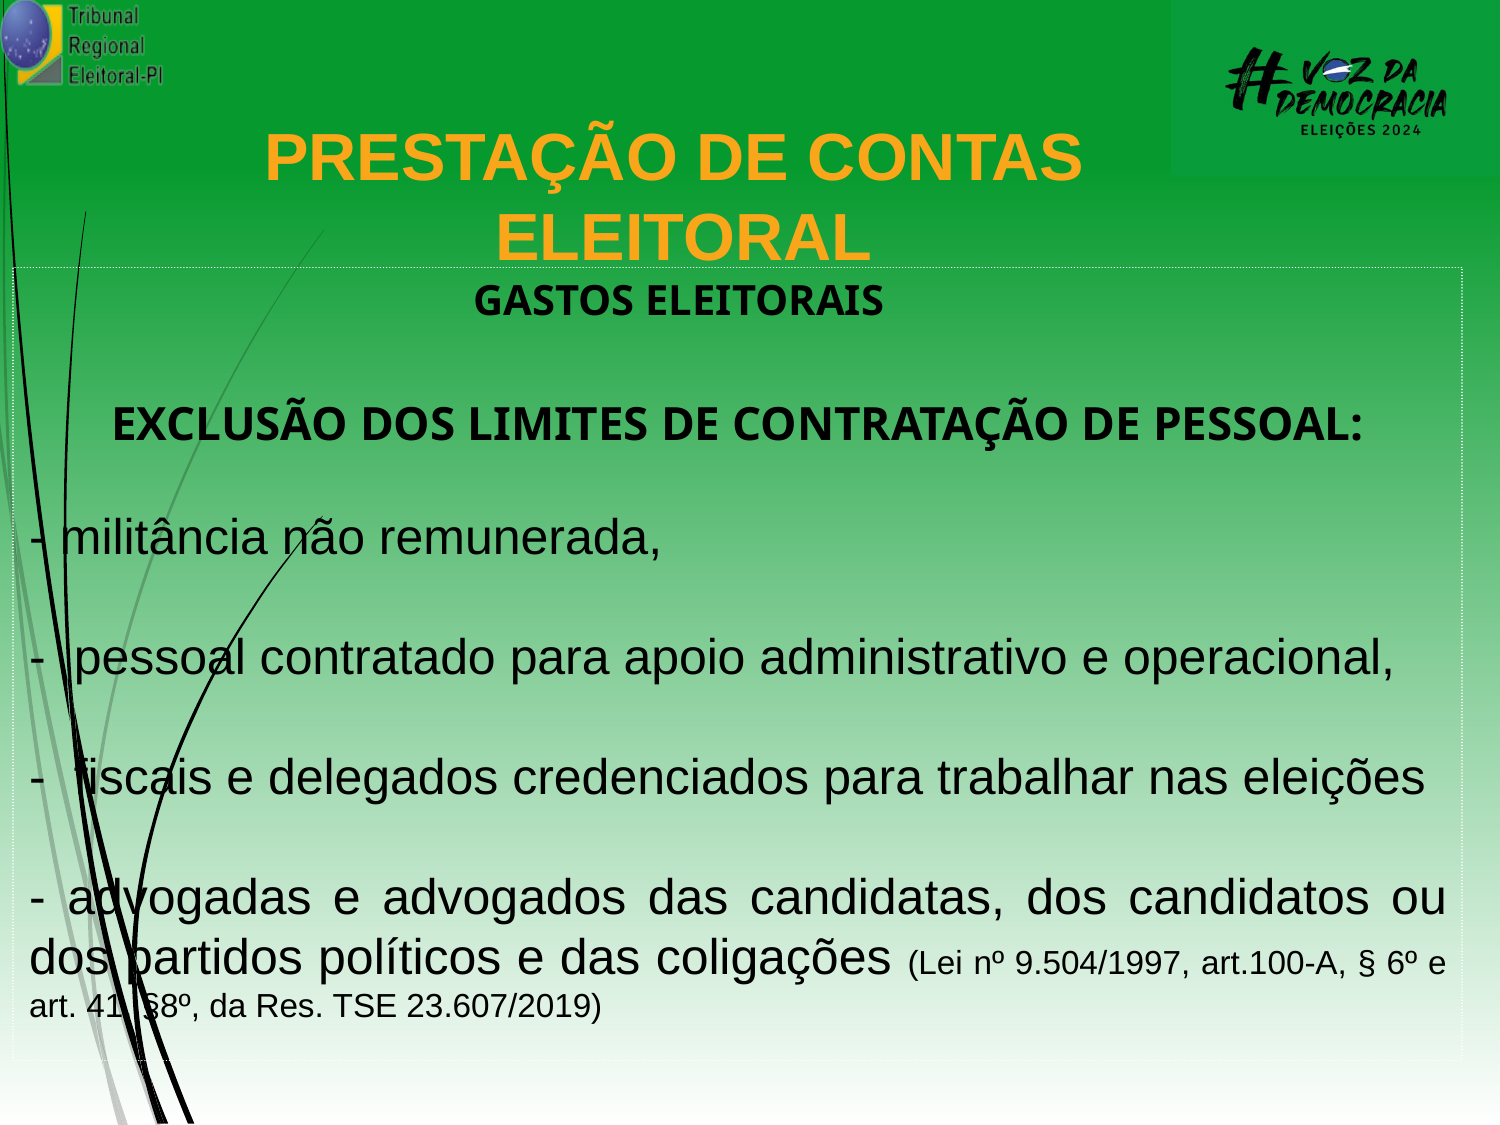

PRESTAÇÃO DE CONTAS
ELEITORAL
GASTOS ELEITORAIS
EXCLUSÃO DOS LIMITES DE CONTRATAÇÃO de pessoal:
- militância não remunerada,
- pessoal contratado para apoio administrativo e operacional,
- fiscais e delegados credenciados para trabalhar nas eleições
- advogadas e advogados das candidatas, dos candidatos ou dos partidos políticos e das coligações (Lei nº 9.504/1997, art.100-A, § 6º e art. 41, §8º, da Res. TSE 23.607/2019)